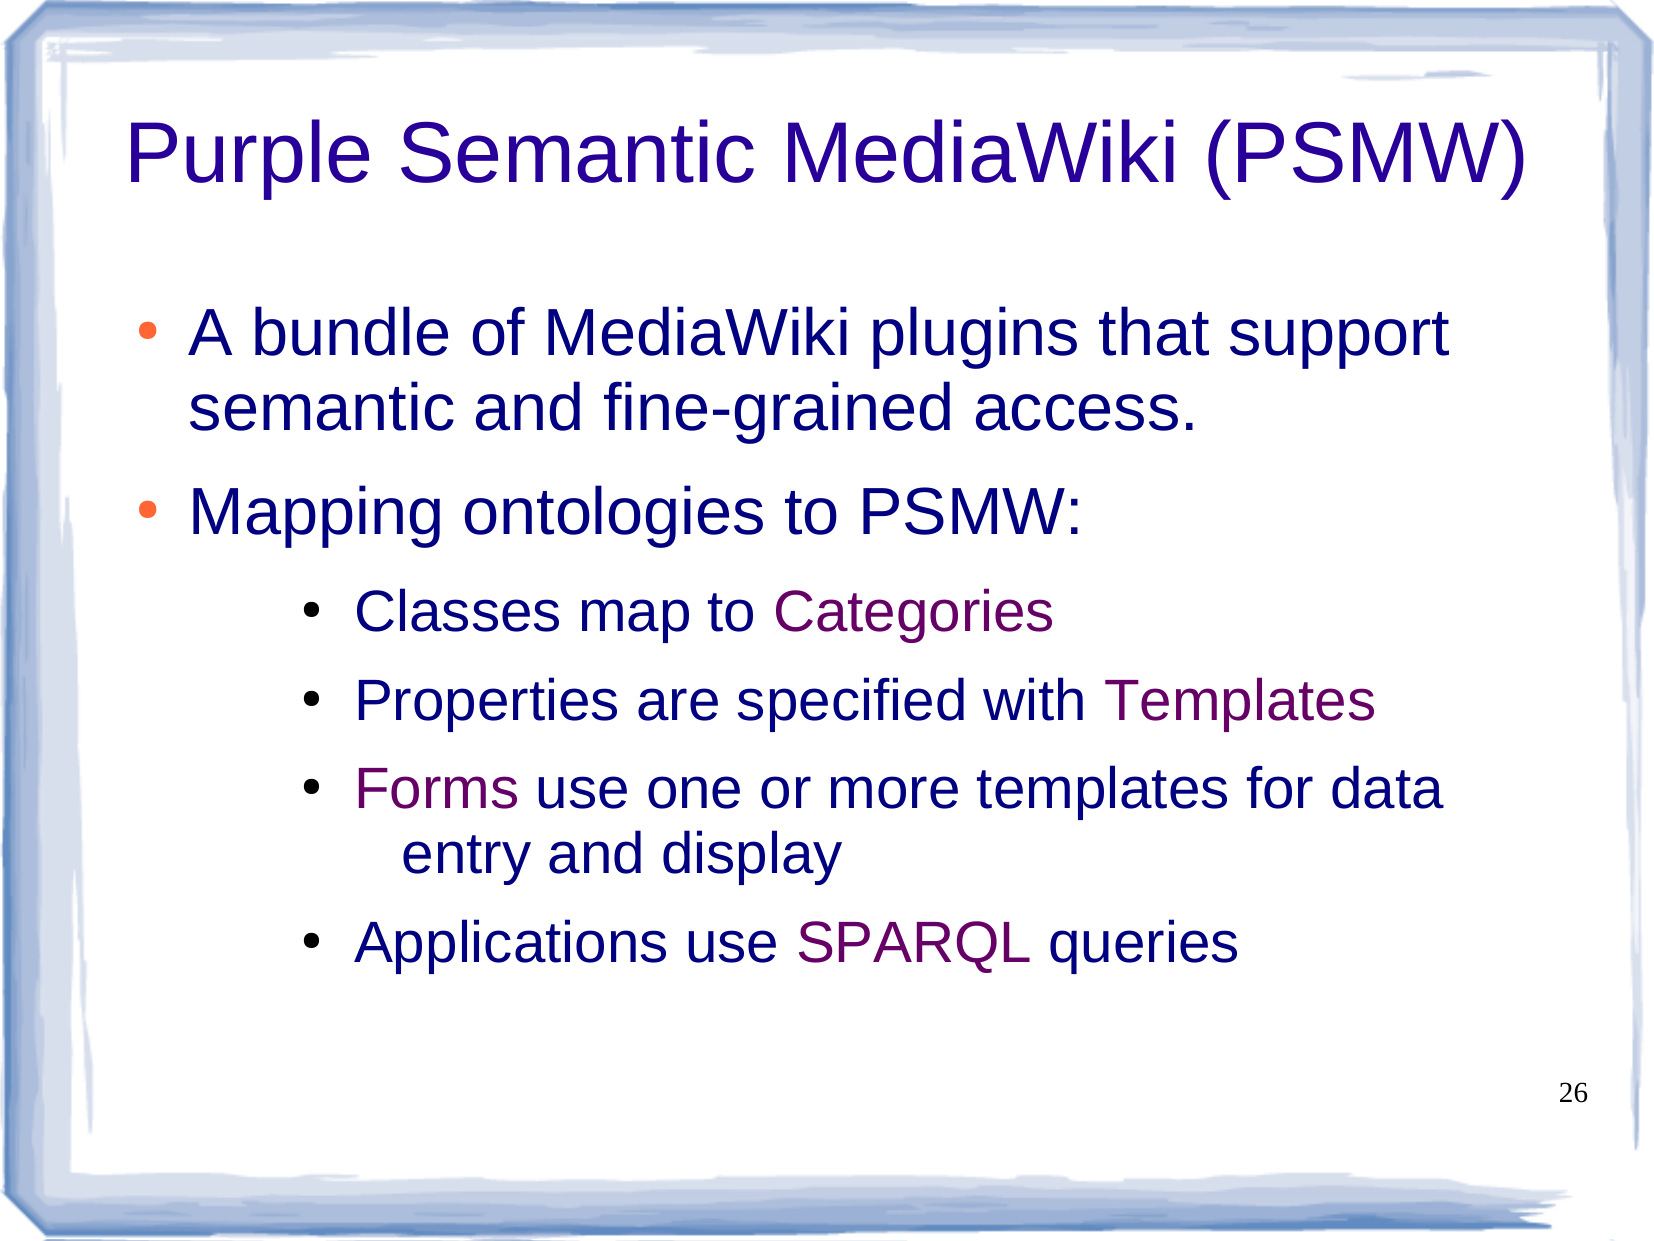

# Purple Semantic MediaWiki (PSMW)
A bundle of MediaWiki plugins that support semantic and fine-grained access.
Mapping ontologies to PSMW:
Classes map to Categories
Properties are specified with Templates
Forms use one or more templates for data entry and display
Applications use SPARQL queries
26